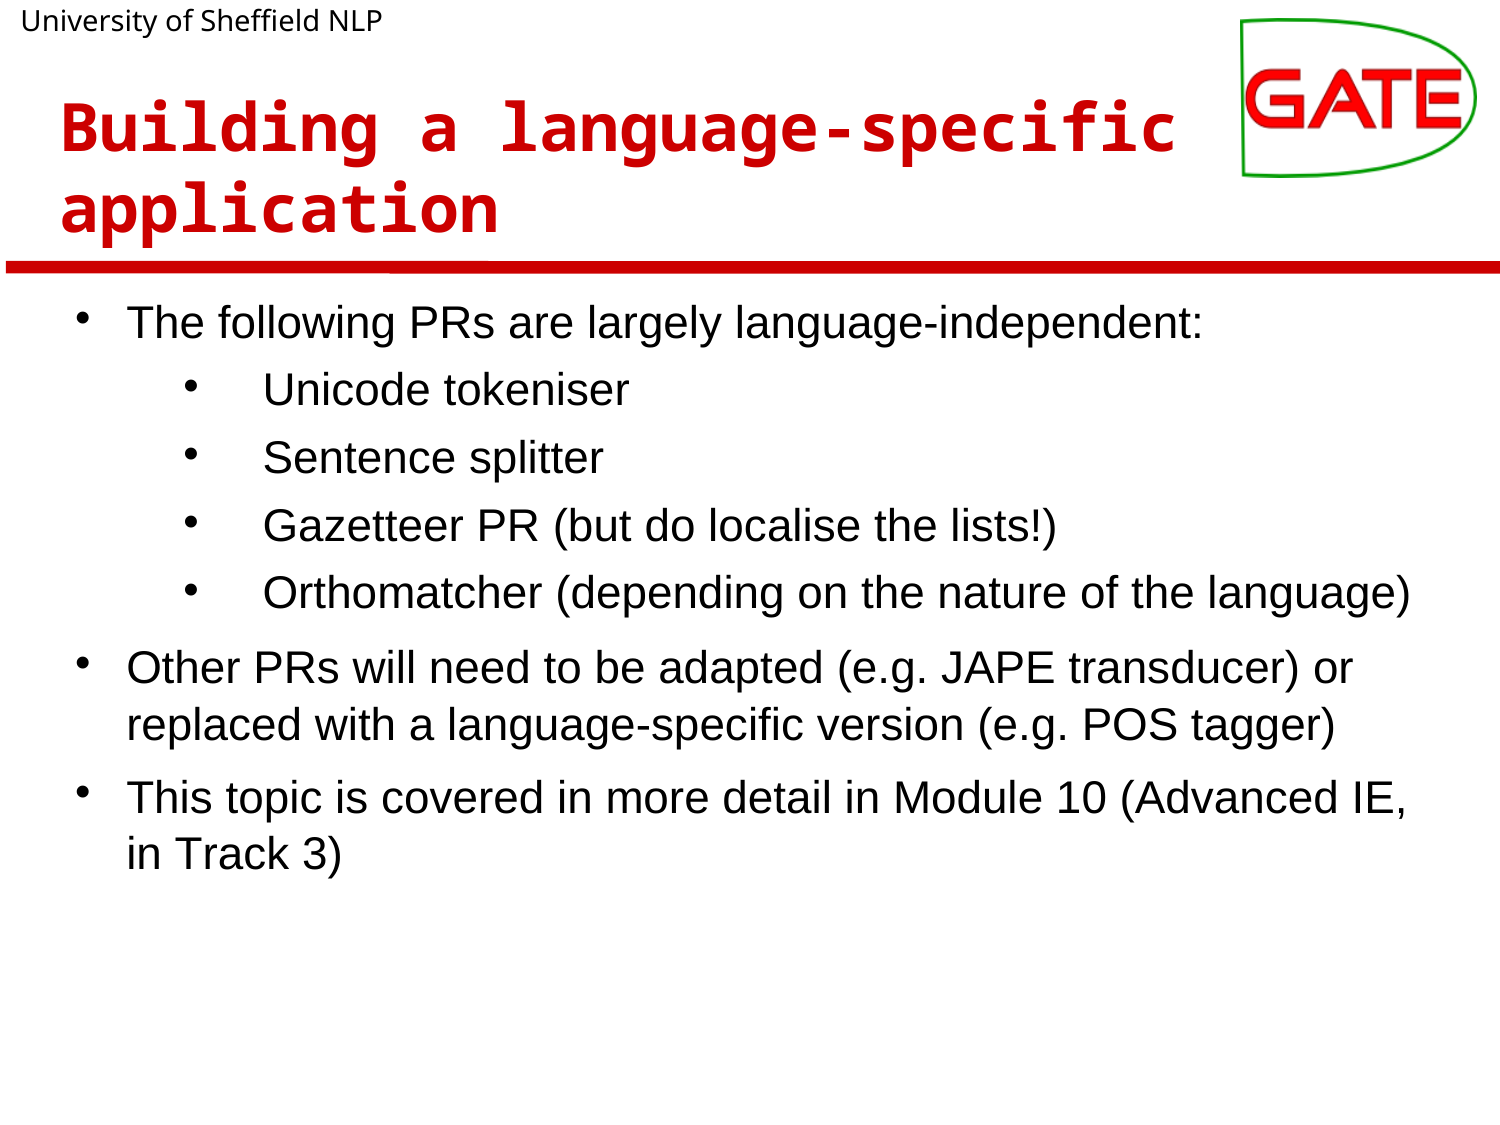

# Building a language-specific application
The following PRs are largely language-independent:
Unicode tokeniser
Sentence splitter
Gazetteer PR (but do localise the lists!)
Orthomatcher (depending on the nature of the language)
Other PRs will need to be adapted (e.g. JAPE transducer) or replaced with a language-specific version (e.g. POS tagger)
This topic is covered in more detail in Module 10 (Advanced IE, in Track 3)